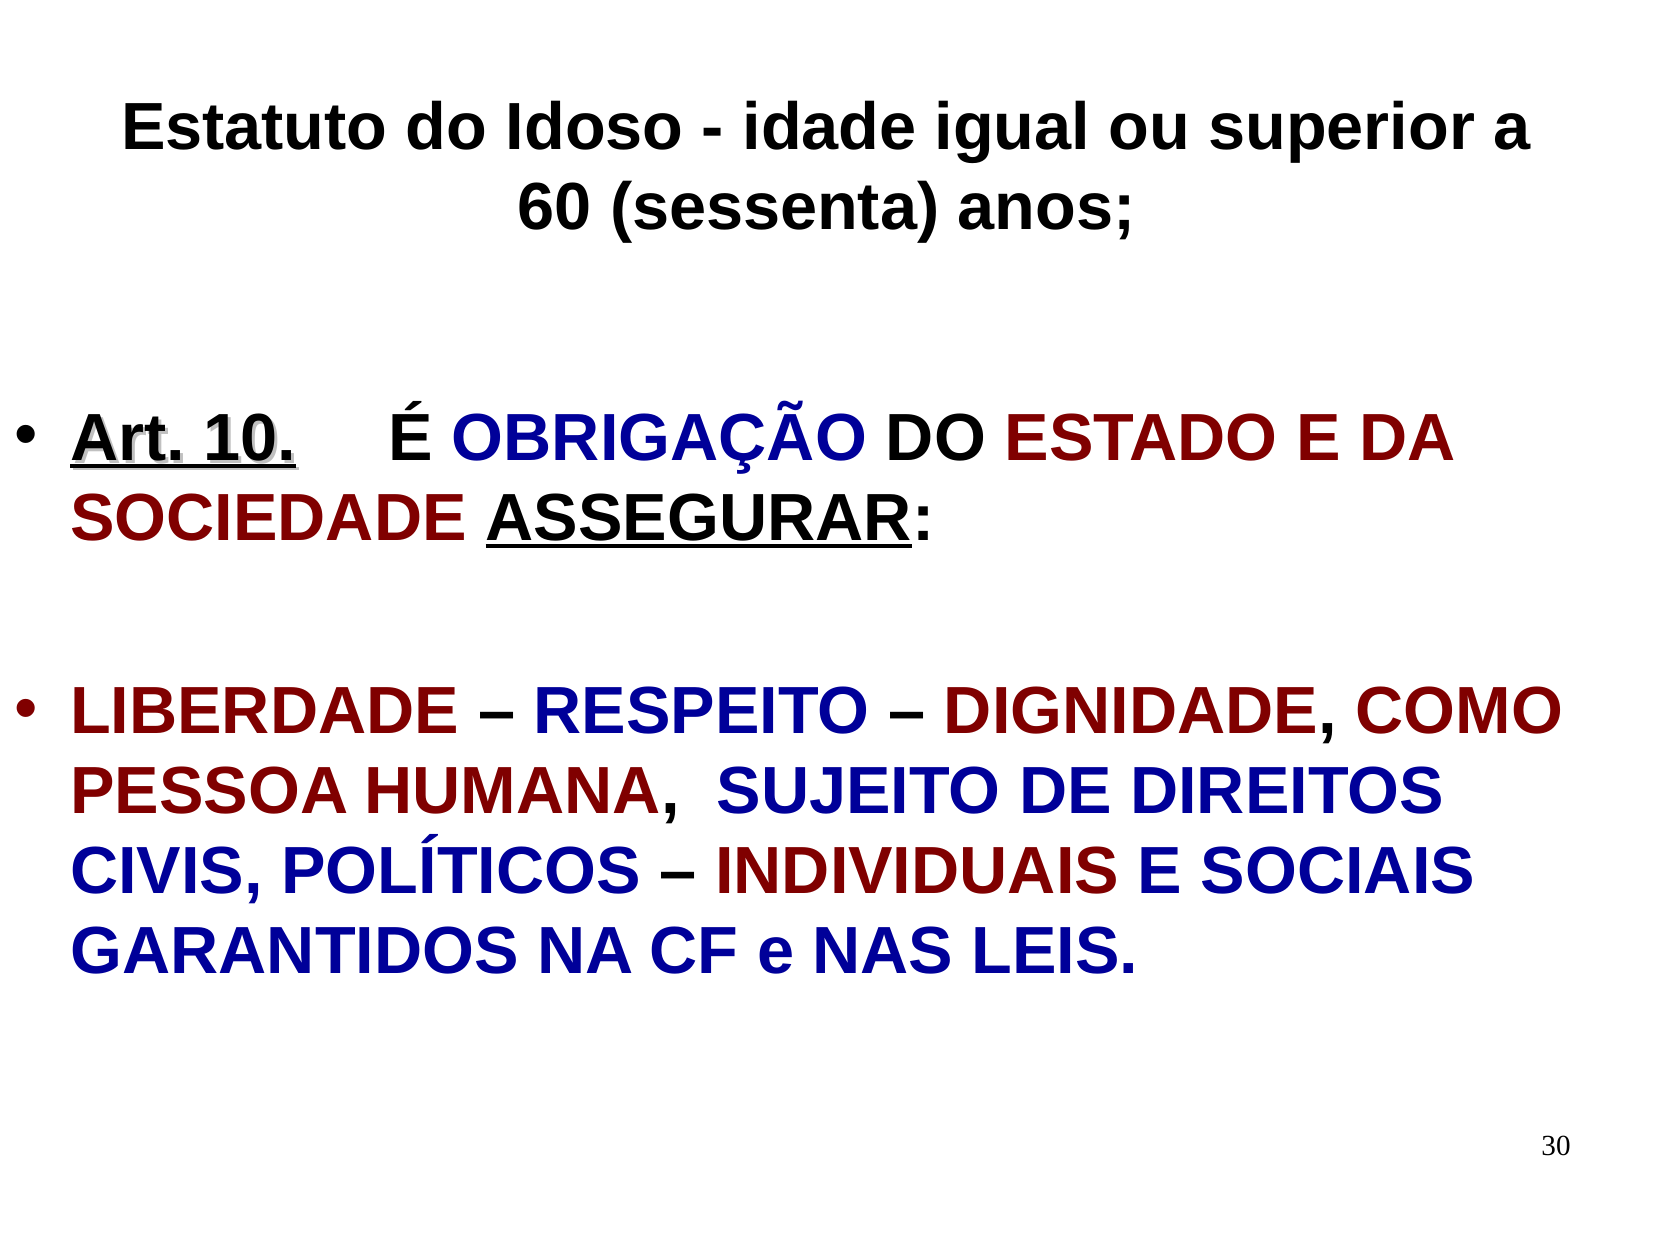

# Estatuto do Idoso - idade igual ou superior a 60 (sessenta) anos;
Art. 10. É OBRIGAÇÃO DO ESTADO E DA SOCIEDADE ASSEGURAR:
LIBERDADE – RESPEITO – DIGNIDADE, COMO PESSOA HUMANA, SUJEITO DE DIREITOS CIVIS, POLÍTICOS – INDIVIDUAIS E SOCIAIS GARANTIDOS NA CF e NAS LEIS.
30